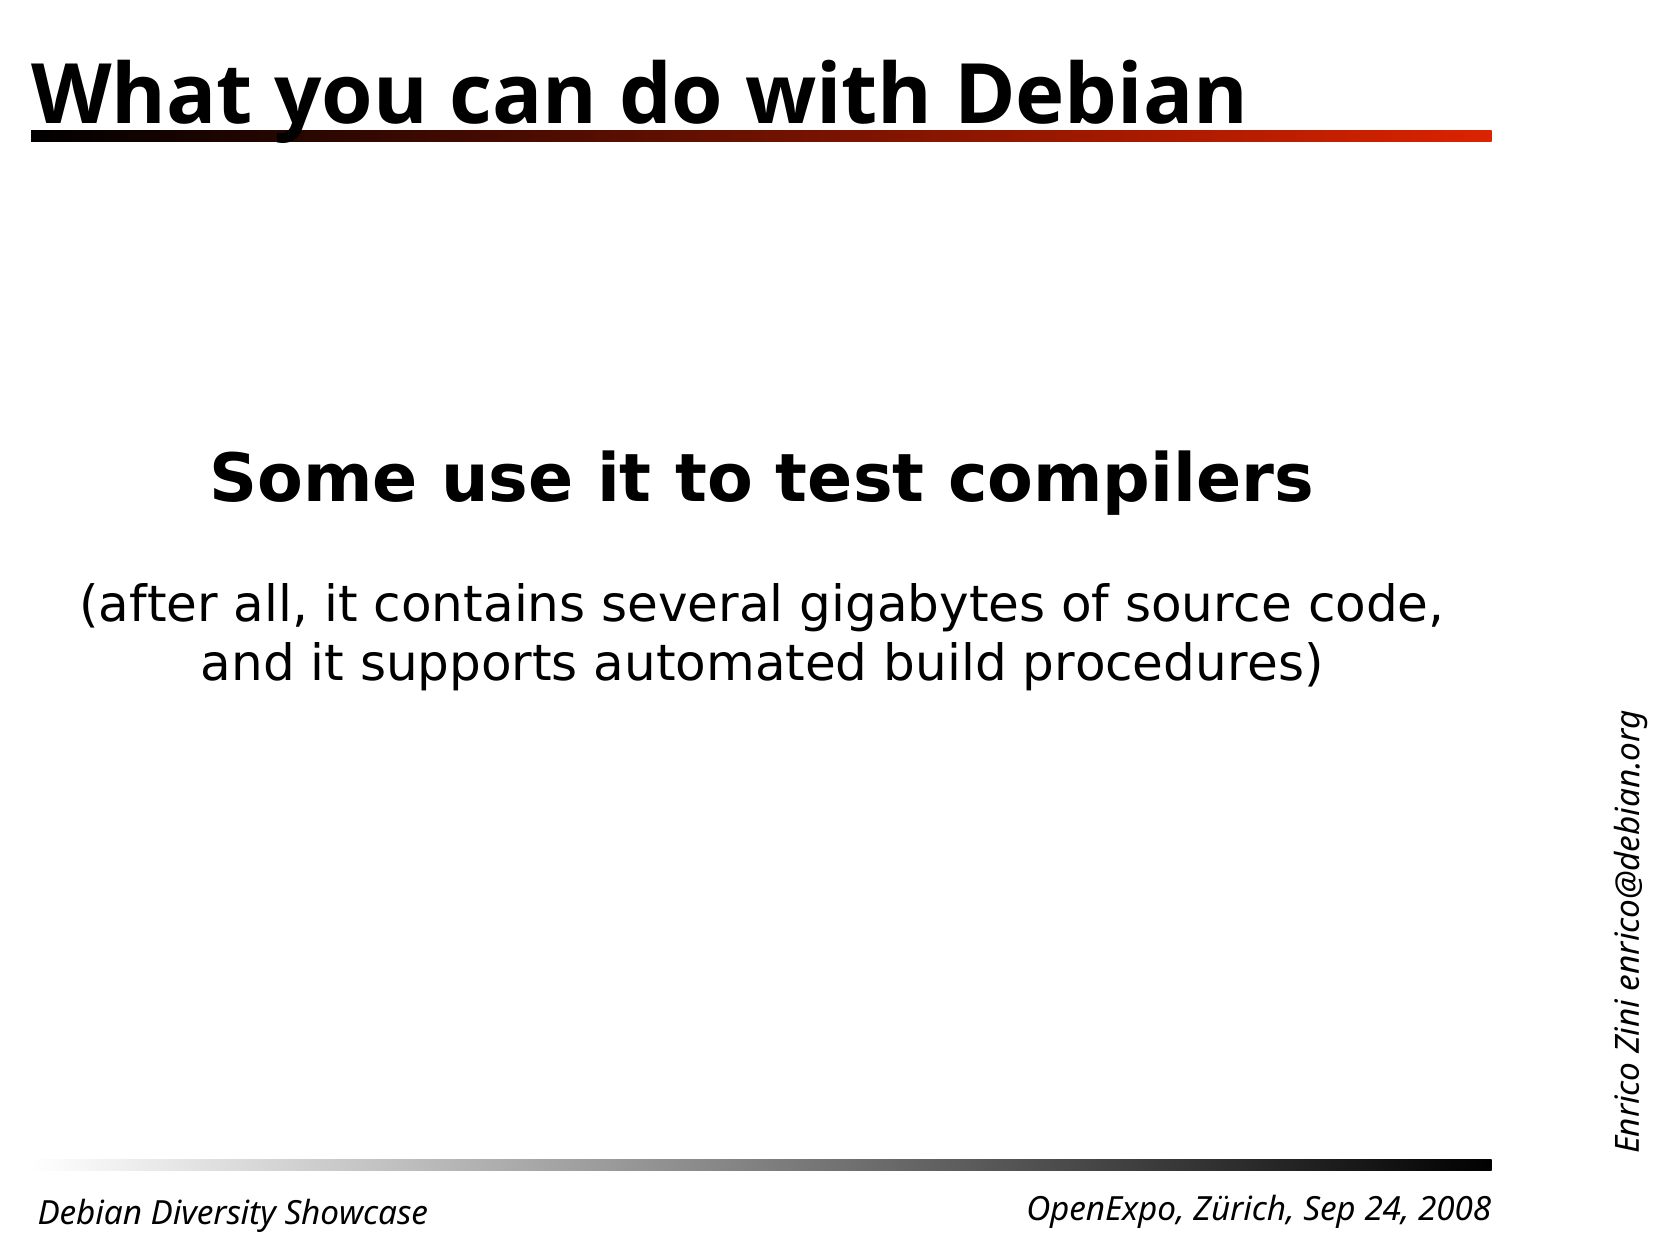

What you can do with Debian
Some use it to test compilers
(after all, it contains several gigabytes of source code, and it supports automated build procedures)